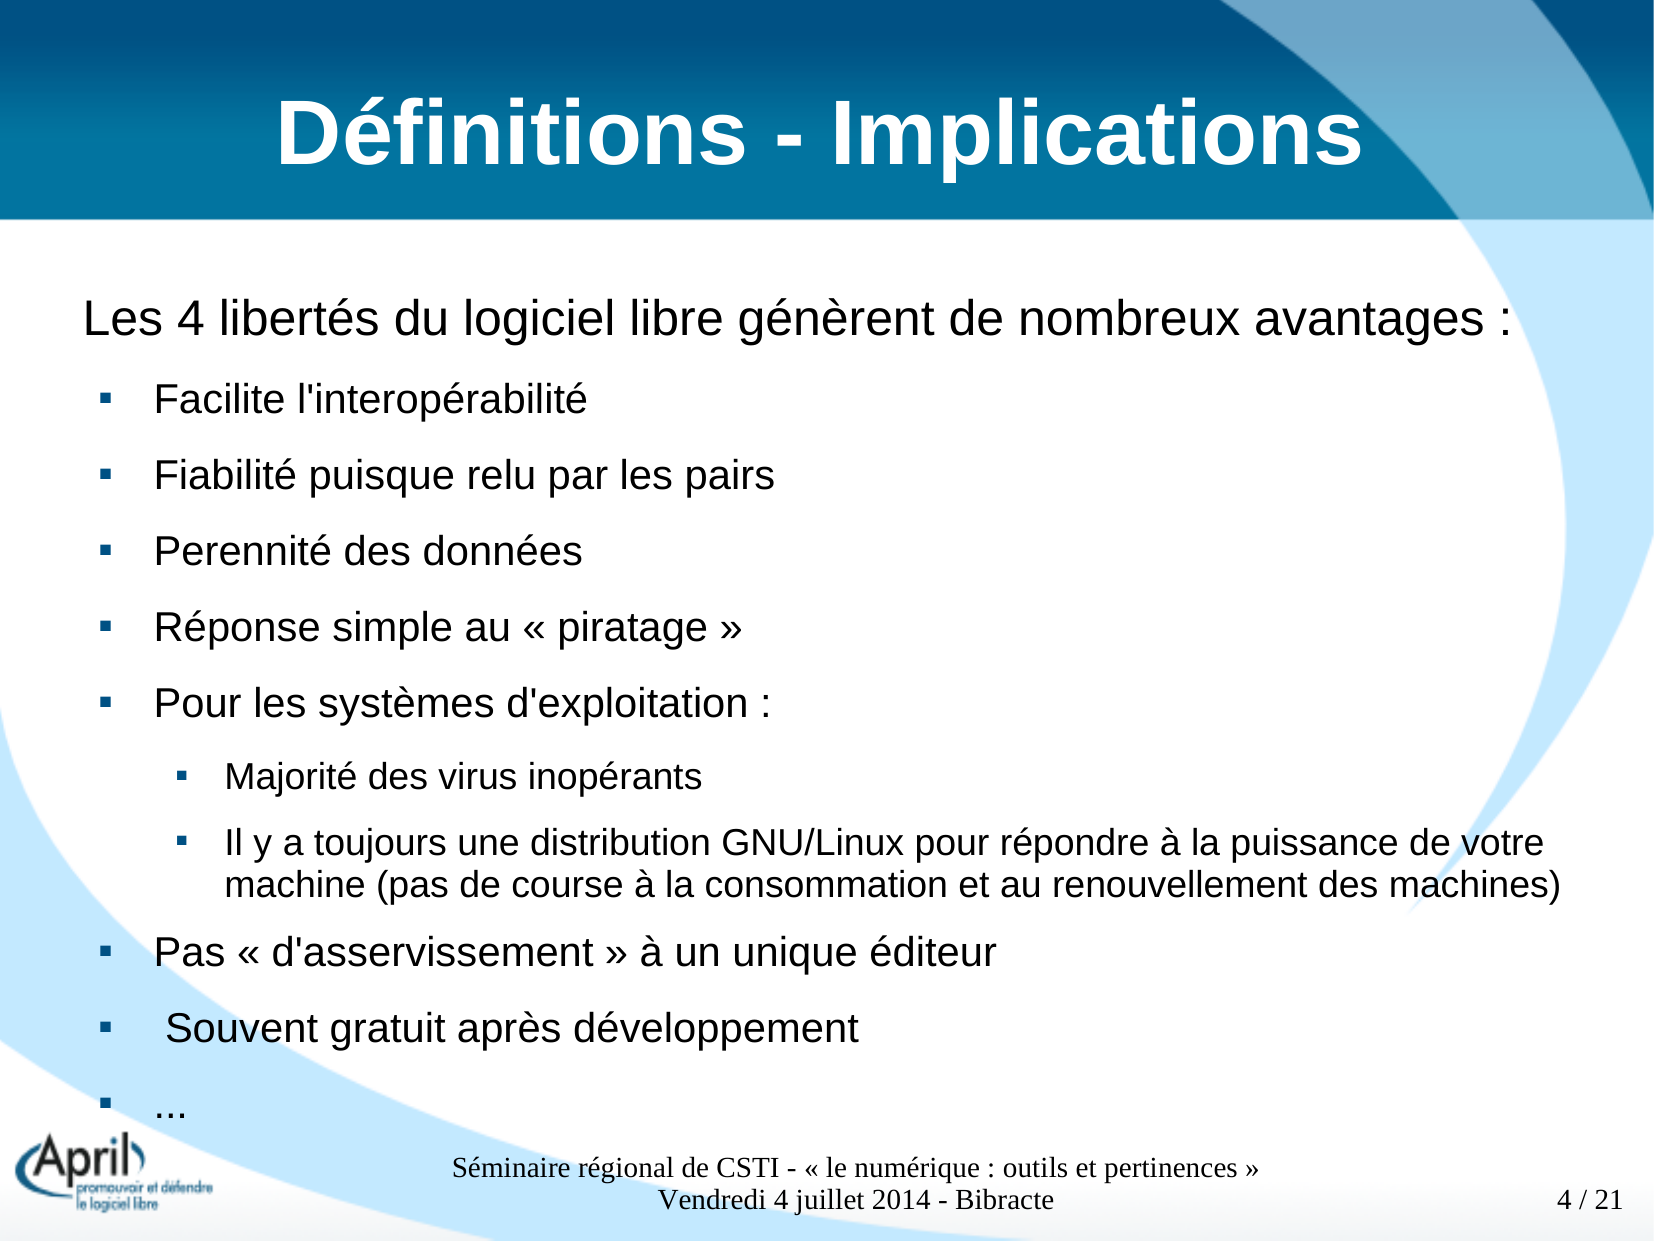

# Définitions - Implications
Les 4 libertés du logiciel libre génèrent de nombreux avantages :
Facilite l'interopérabilité
Fiabilité puisque relu par les pairs
Perennité des données
Réponse simple au « piratage »
Pour les systèmes d'exploitation :
Majorité des virus inopérants
Il y a toujours une distribution GNU/Linux pour répondre à la puissance de votre machine (pas de course à la consommation et au renouvellement des machines)
Pas « d'asservissement » à un unique éditeur
 Souvent gratuit après développement
...
L'informatique libre
4